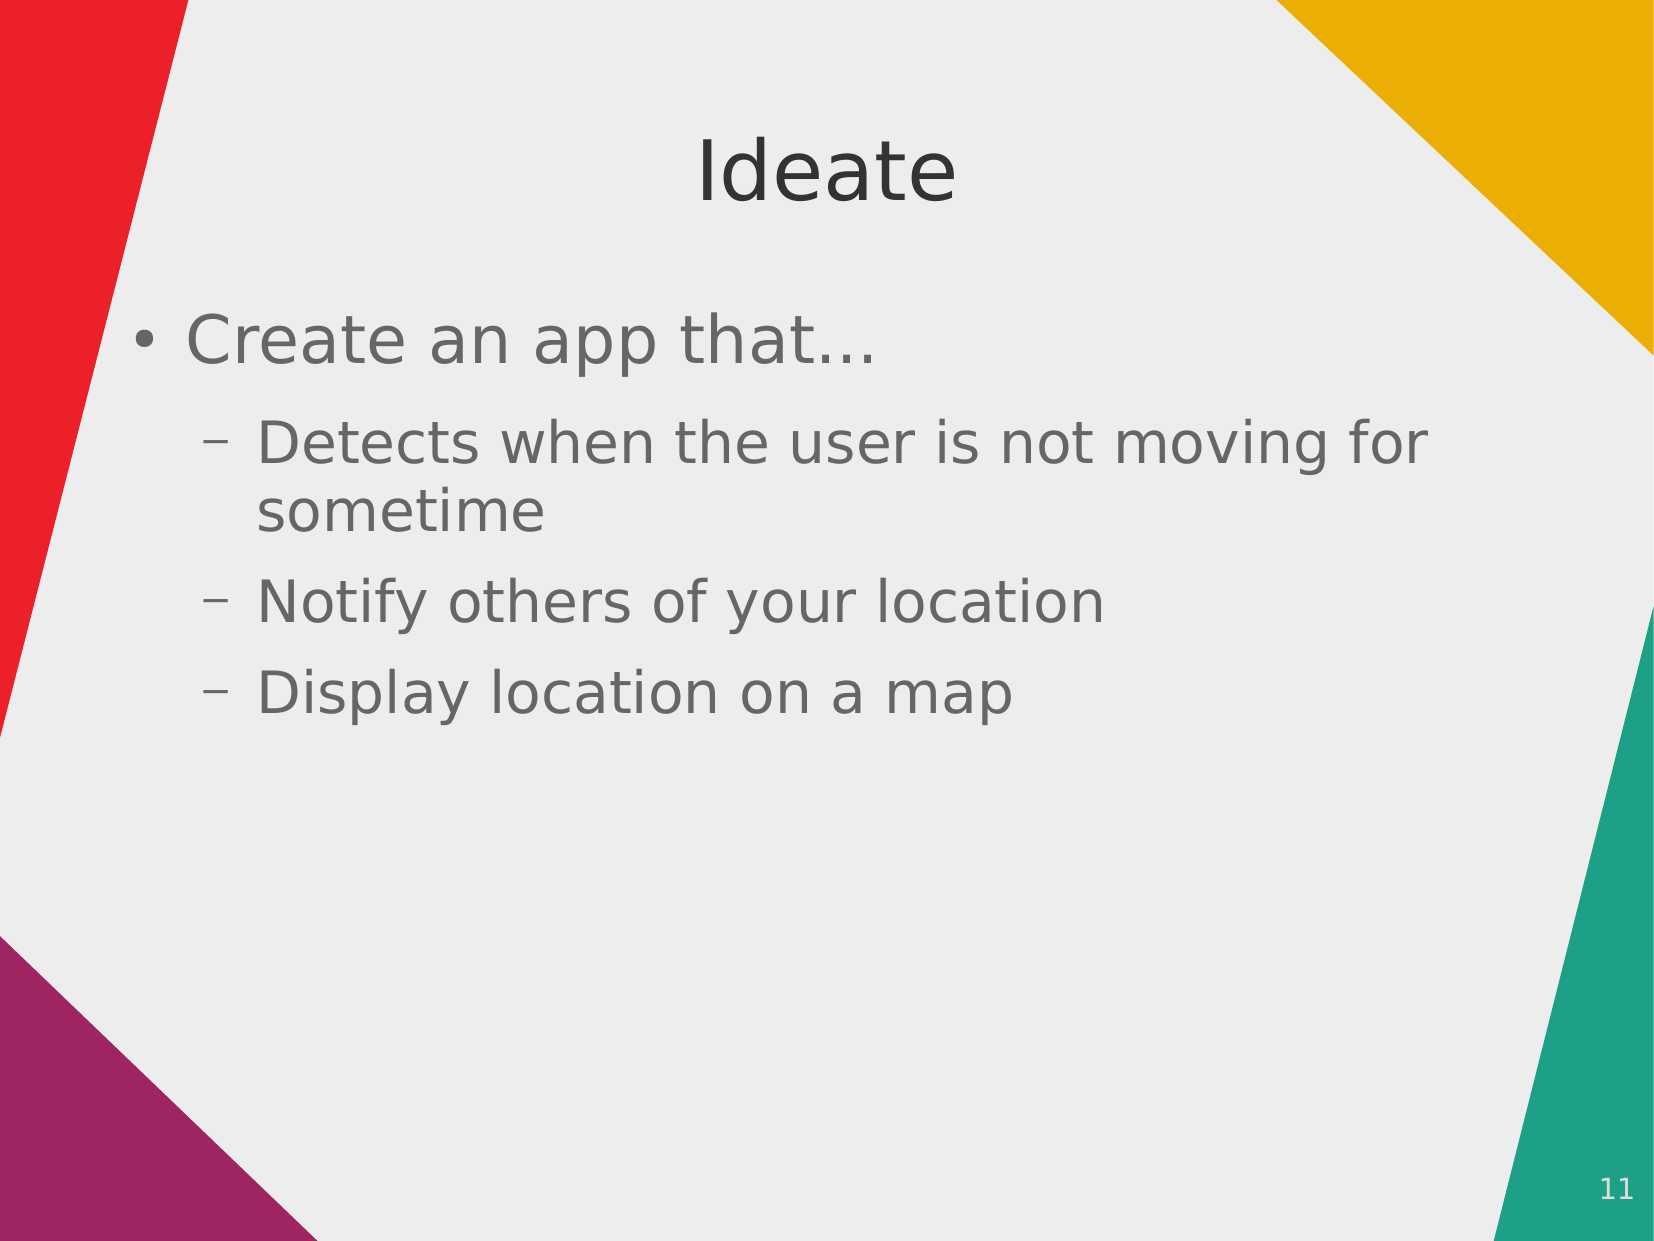

# Ideate
Create an app that...
Detects when the user is not moving for sometime
Notify others of your location
Display location on a map
11